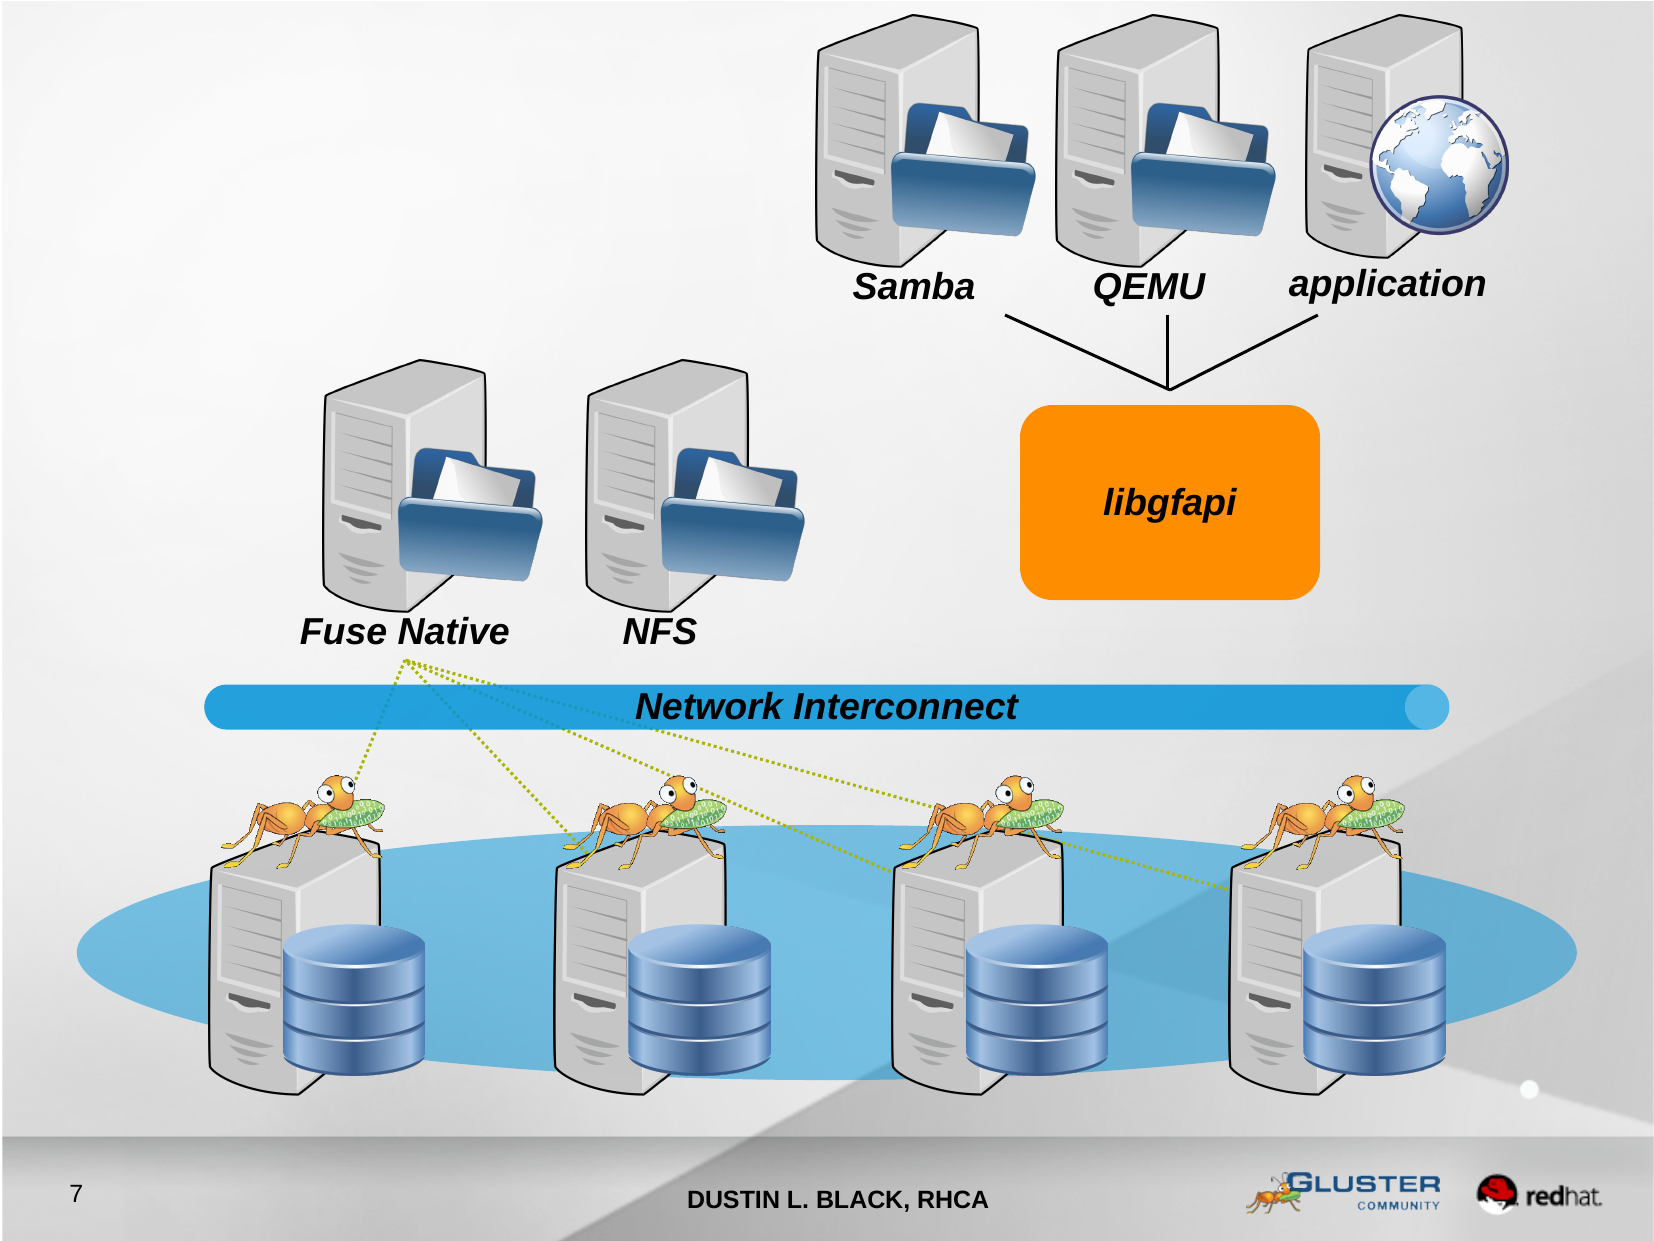

Samba
QEMU
application
NFS
libgfapi
Fuse Native
Network Interconnect